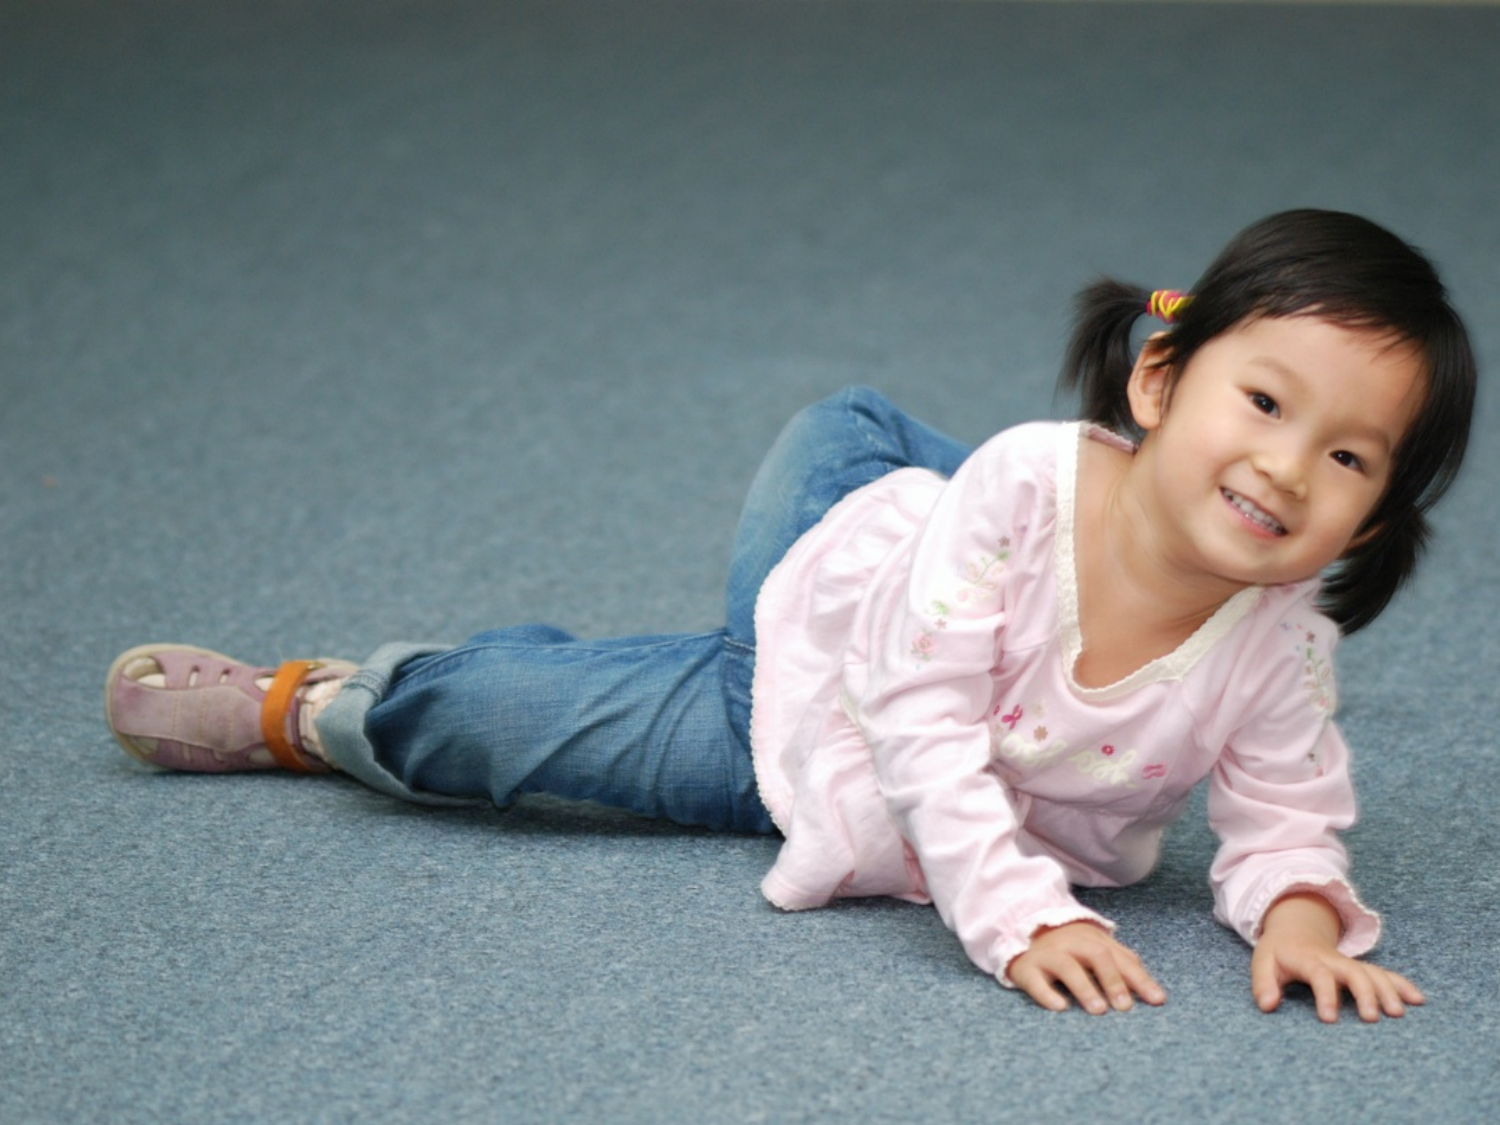

# University Outreach Programs in China
Qingye Jiang (John)
Senior Manager
Sun Developer Network, China